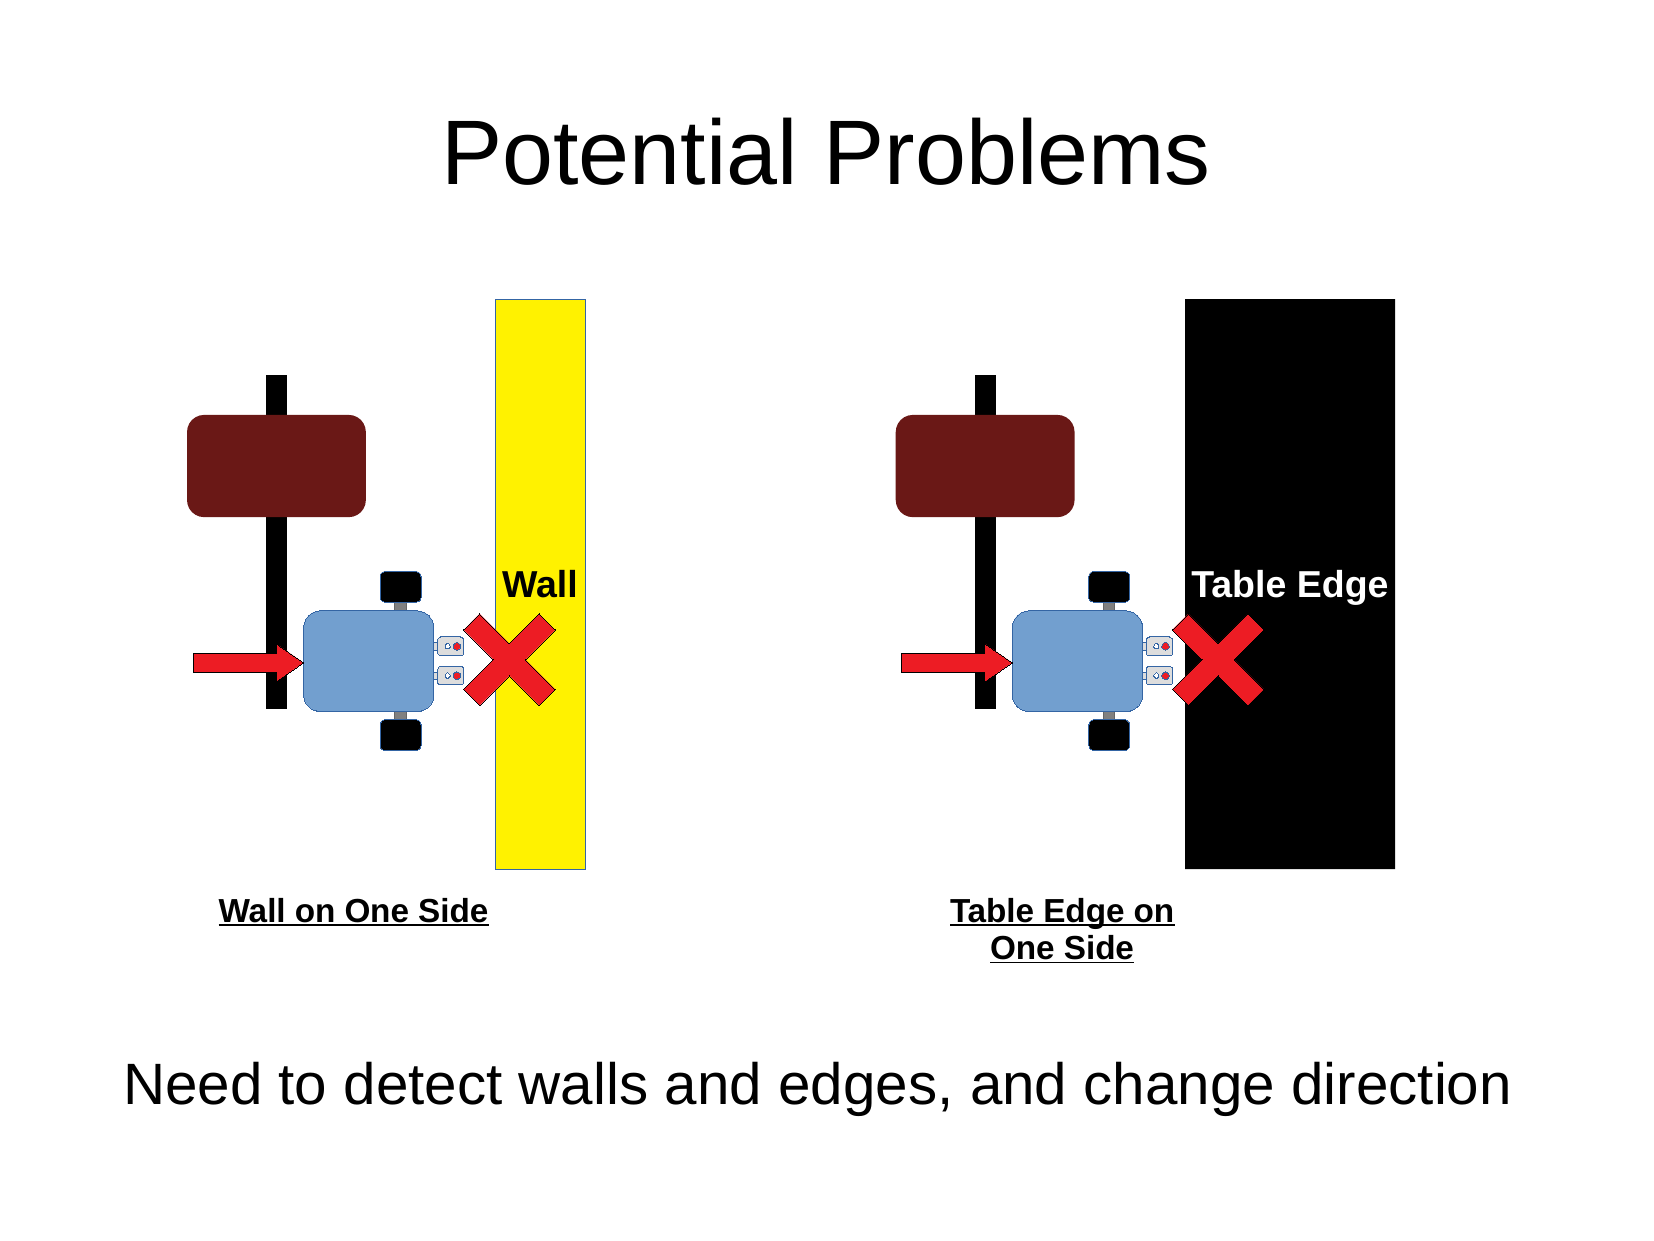

# Potential Problems
Wall
Table Edge
Wall on One Side
Table Edge on One Side
Need to detect walls and edges, and change direction